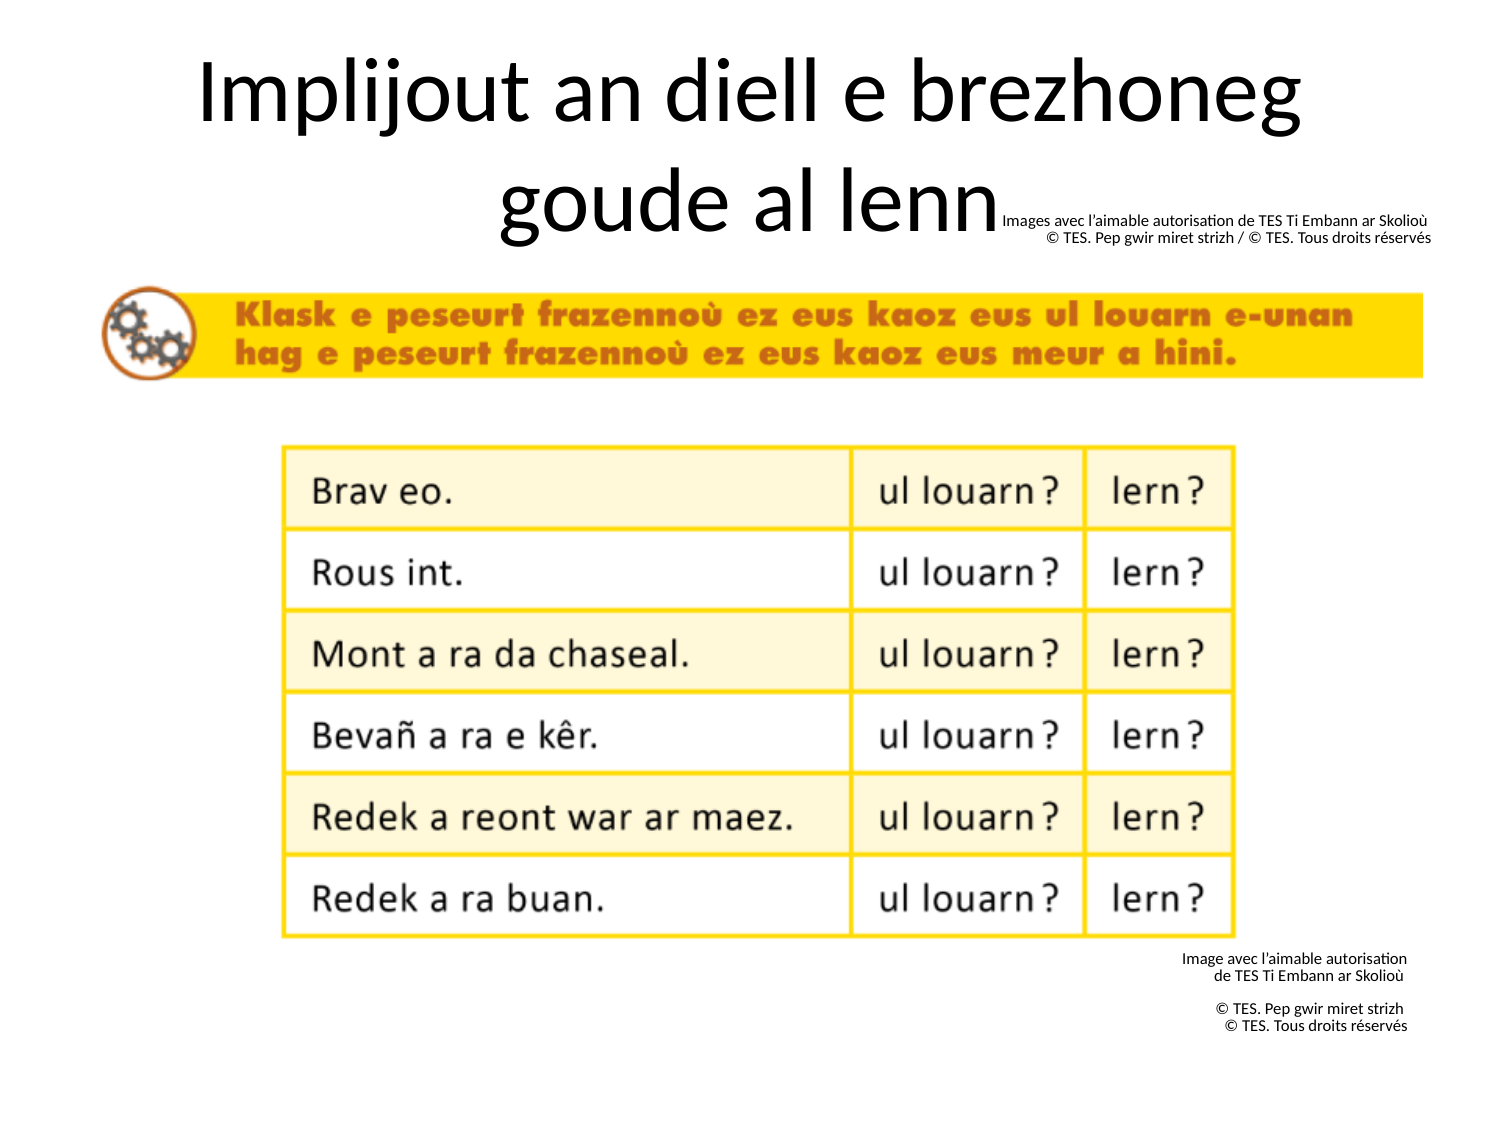

# Implijout an diell e brezhoneg goude al lenn
Images avec l’aimable autorisation de TES Ti Embann ar Skolioù
© TES. Pep gwir miret strizh / © TES. Tous droits réservés
Image avec l’aimable autorisation de TES Ti Embann ar Skolioù
© TES. Pep gwir miret strizh
© TES. Tous droits réservés